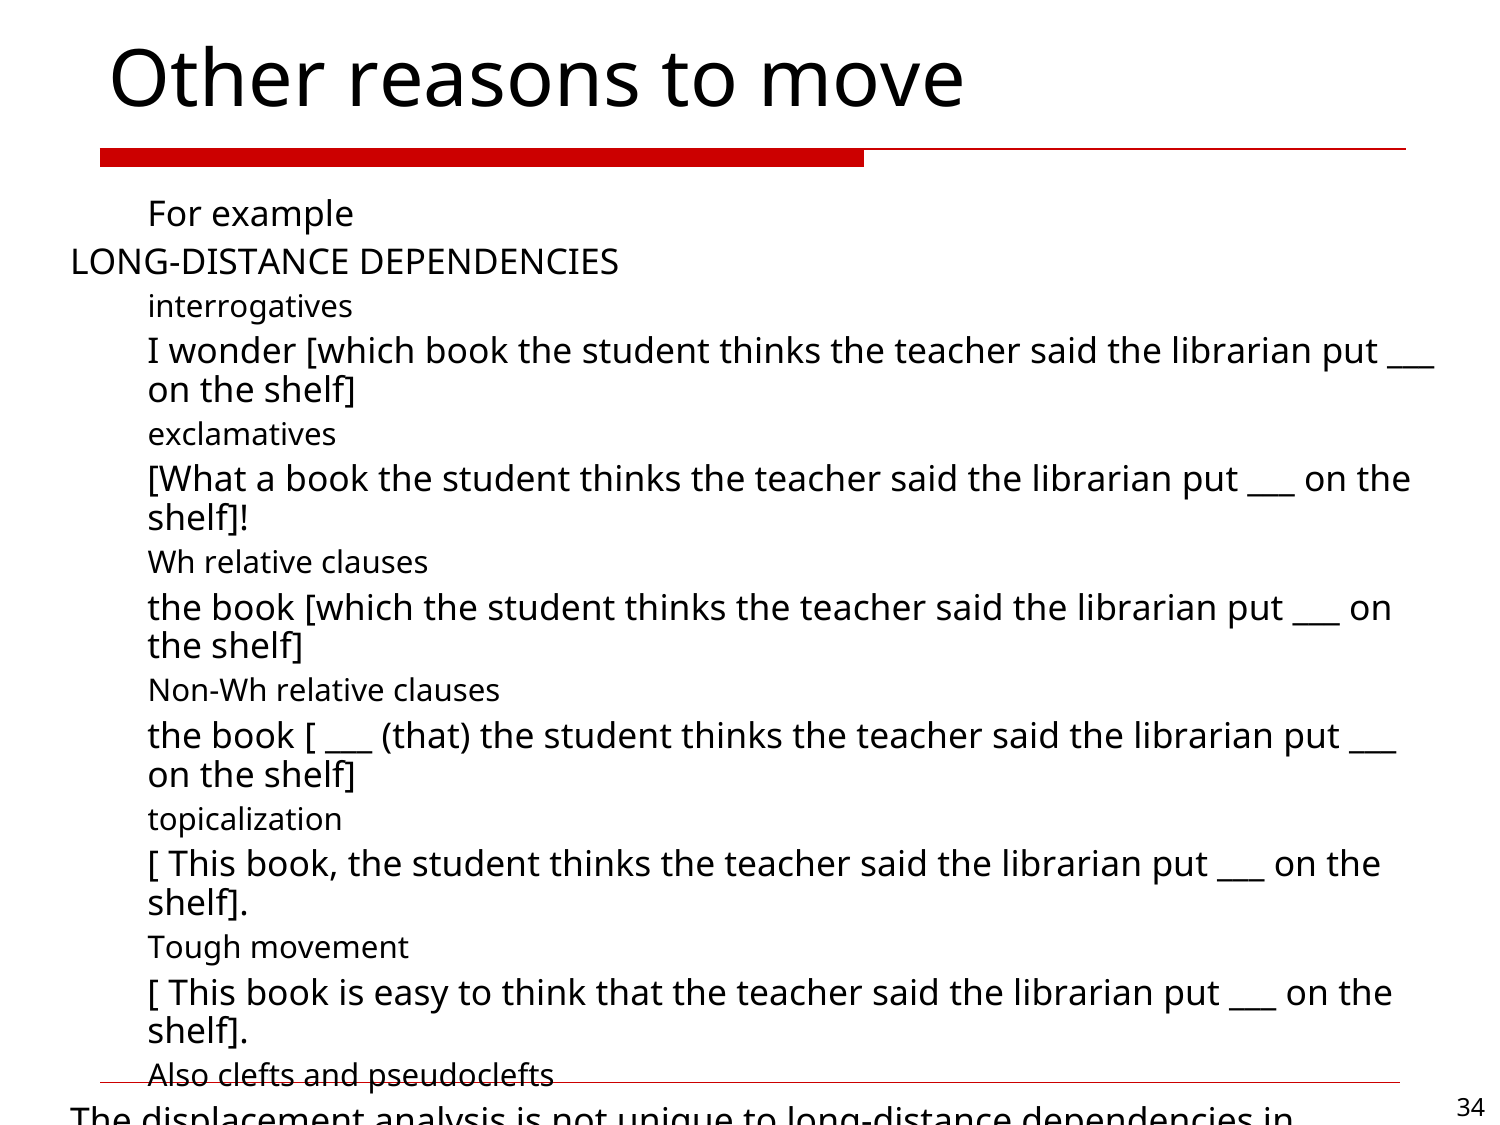

# Other reasons to move
	For example
LONG-DISTANCE DEPENDENCIES
interrogatives
	I wonder [which book the student thinks the teacher said the librarian put ___ on the shelf]
exclamatives
	[What a book the student thinks the teacher said the librarian put ___ on the shelf]!
Wh relative clauses
	the book [which the student thinks the teacher said the librarian put ___ on the shelf]
Non-Wh relative clauses
	the book [ ___ (that) the student thinks the teacher said the librarian put ___ on the shelf]
topicalization
	[ This book, the student thinks the teacher said the librarian put ___ on the shelf].
Tough movement
	[ This book is easy to think that the teacher said the librarian put ___ on the shelf].
Also clefts and pseudoclefts
The displacement analysis is not unique to long-distance dependencies in transformational work. Displacement is also used to analyze constructions like passive, raising, unaccusatives, etc.)
34